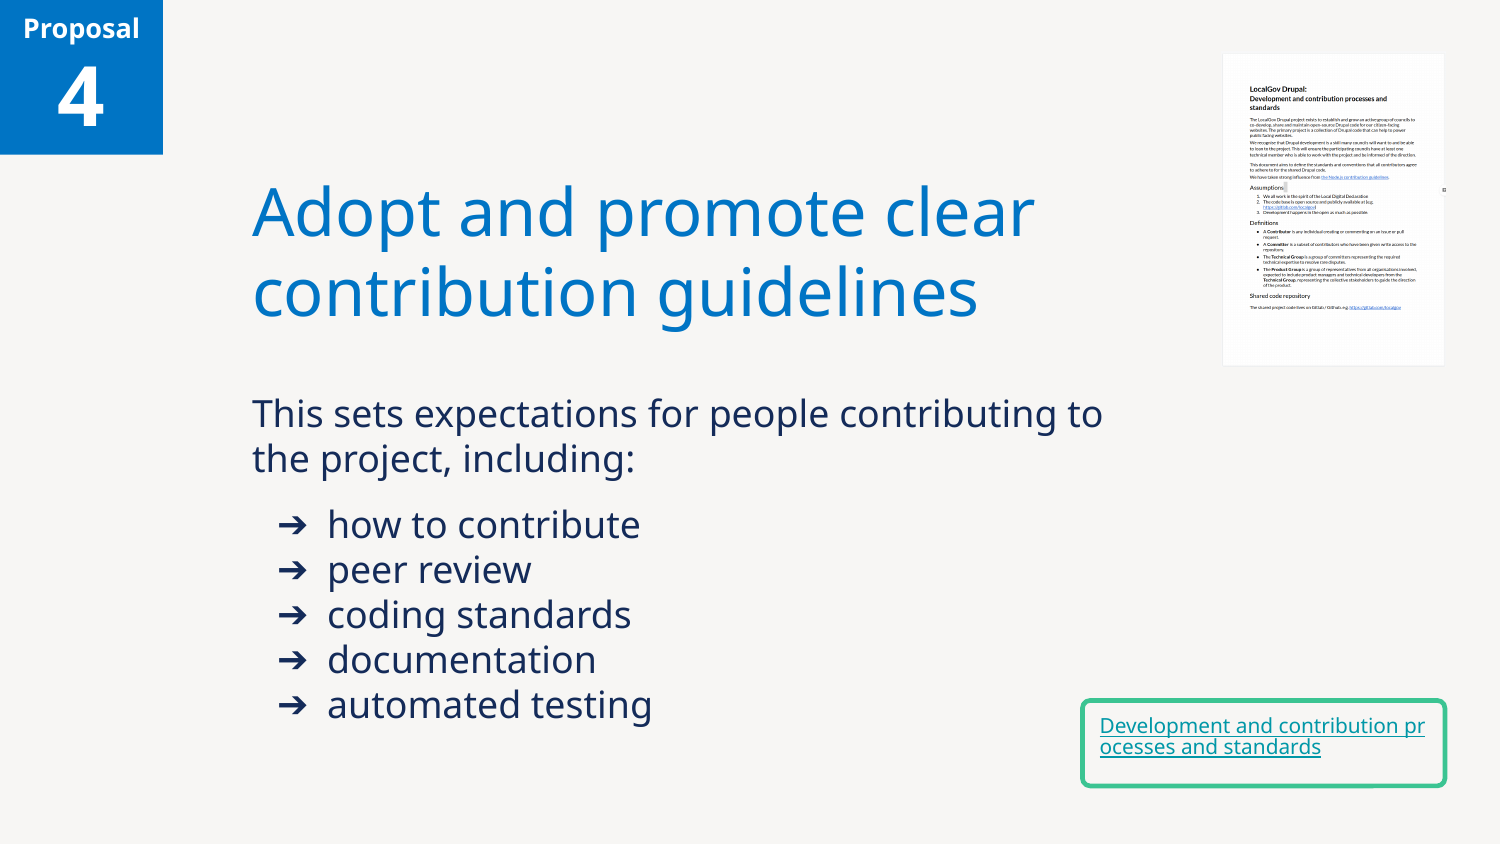

Proposal
4
Adopt and promote clear contribution guidelines
This sets expectations for people contributing to the project, including:
how to contribute
peer review
coding standards
documentation
automated testing
Development and contribution processes and standards